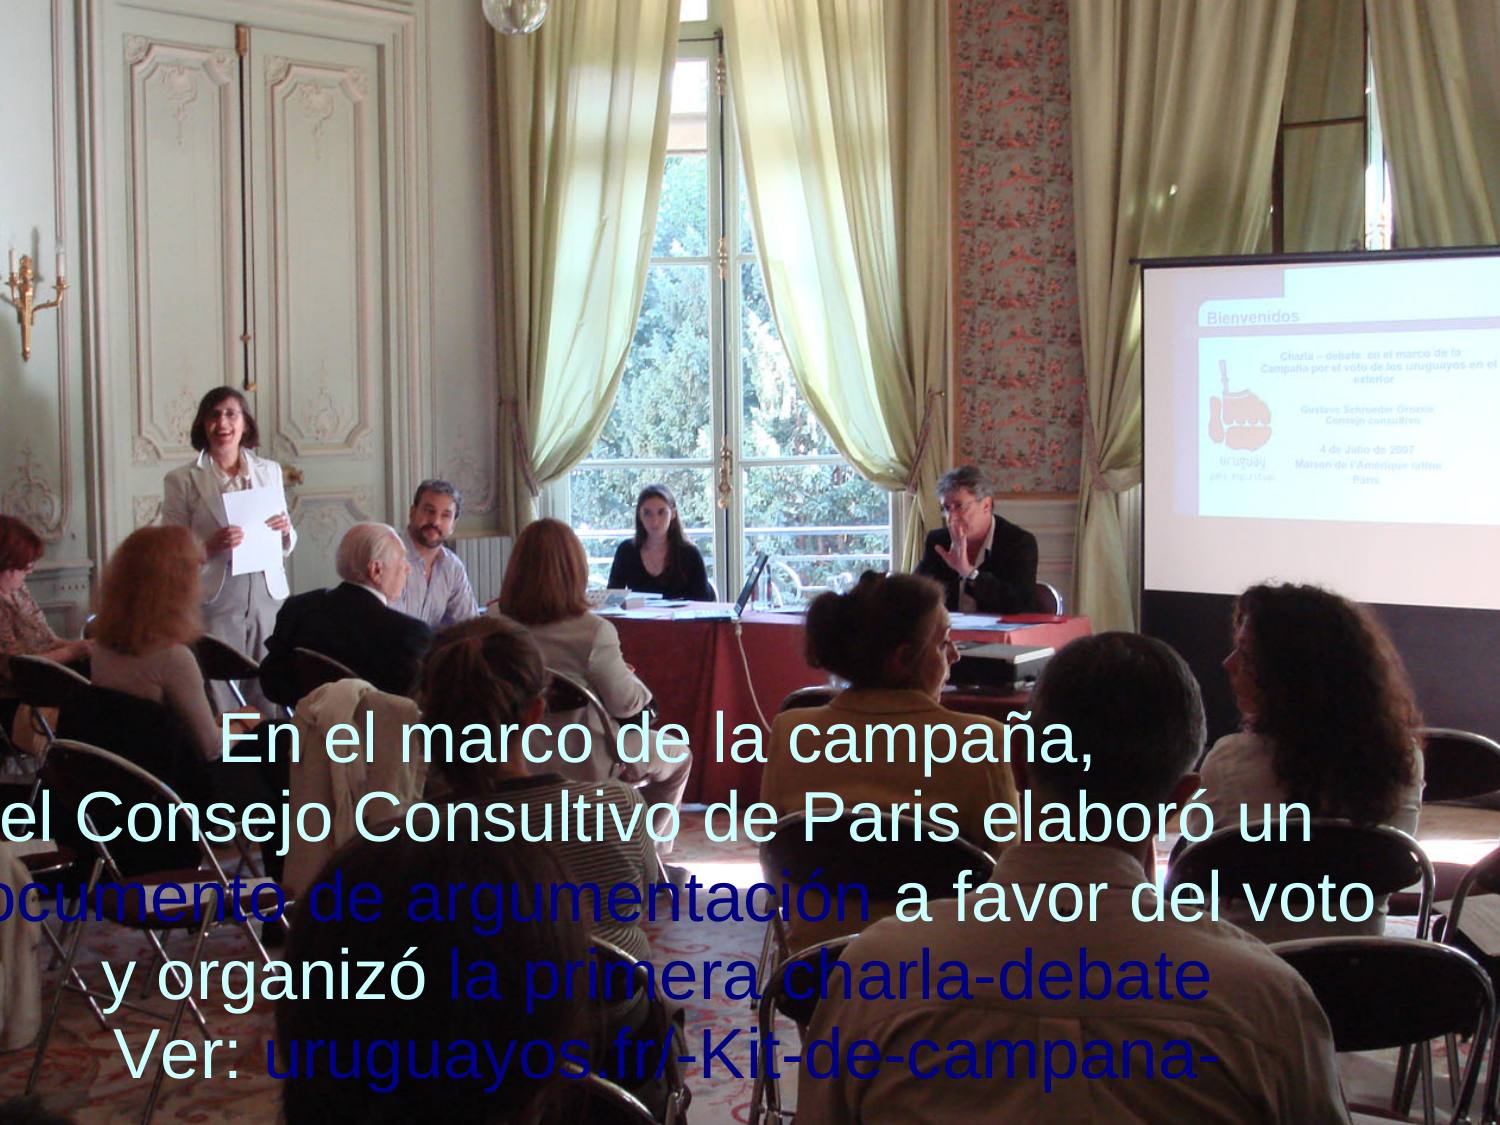

# En el marco de la campaña, el Consejo Consultivo de Paris elaboró un documento de argumentación a favor del voto y organizó la primera charla-debate Ver: uruguayos.fr/-Kit-de-campana-